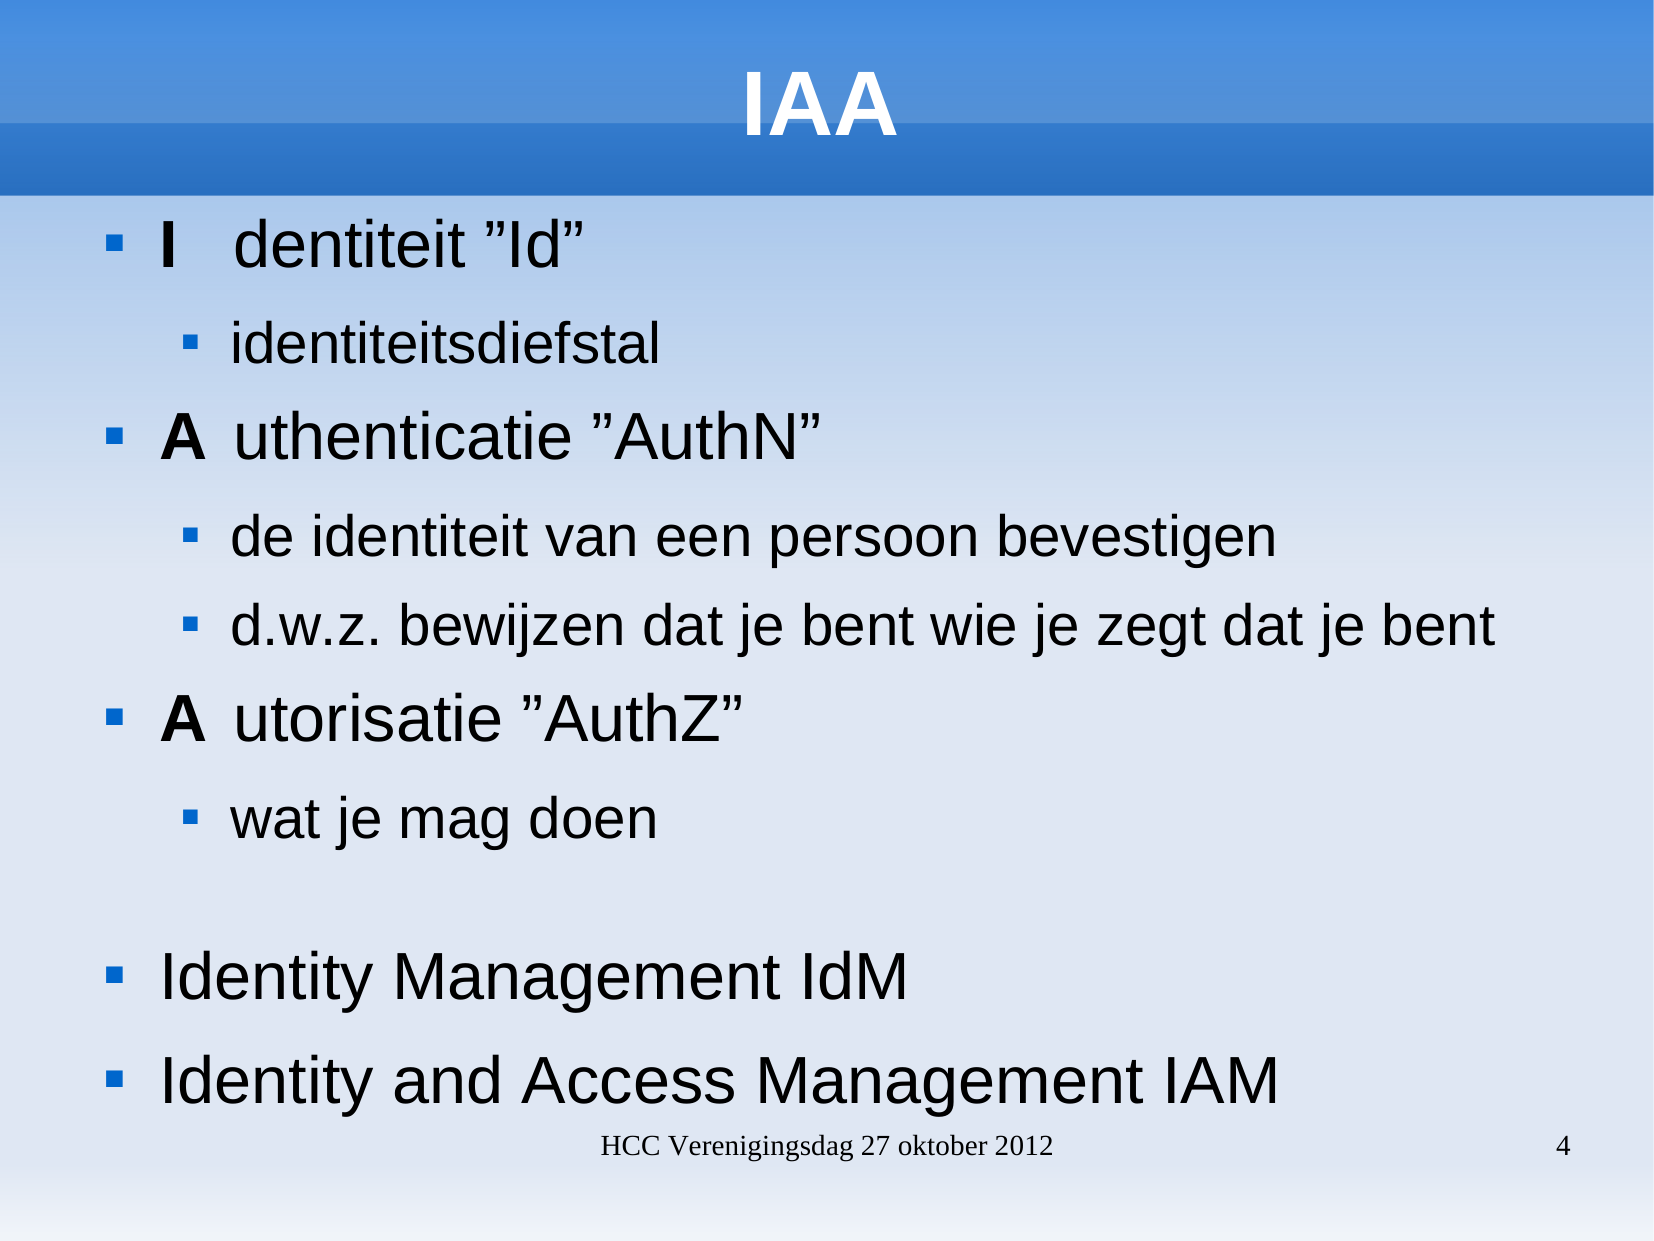

# IAA
I	dentiteit ”Id”
identiteitsdiefstal
A	uthenticatie ”AuthN”
de identiteit van een persoon bevestigen
d.w.z. bewijzen dat je bent wie je zegt dat je bent
A	utorisatie ”AuthZ”
wat je mag doen
Identity Management IdM
Identity and Access Management IAM
HCC Verenigingsdag 27 oktober 2012
4